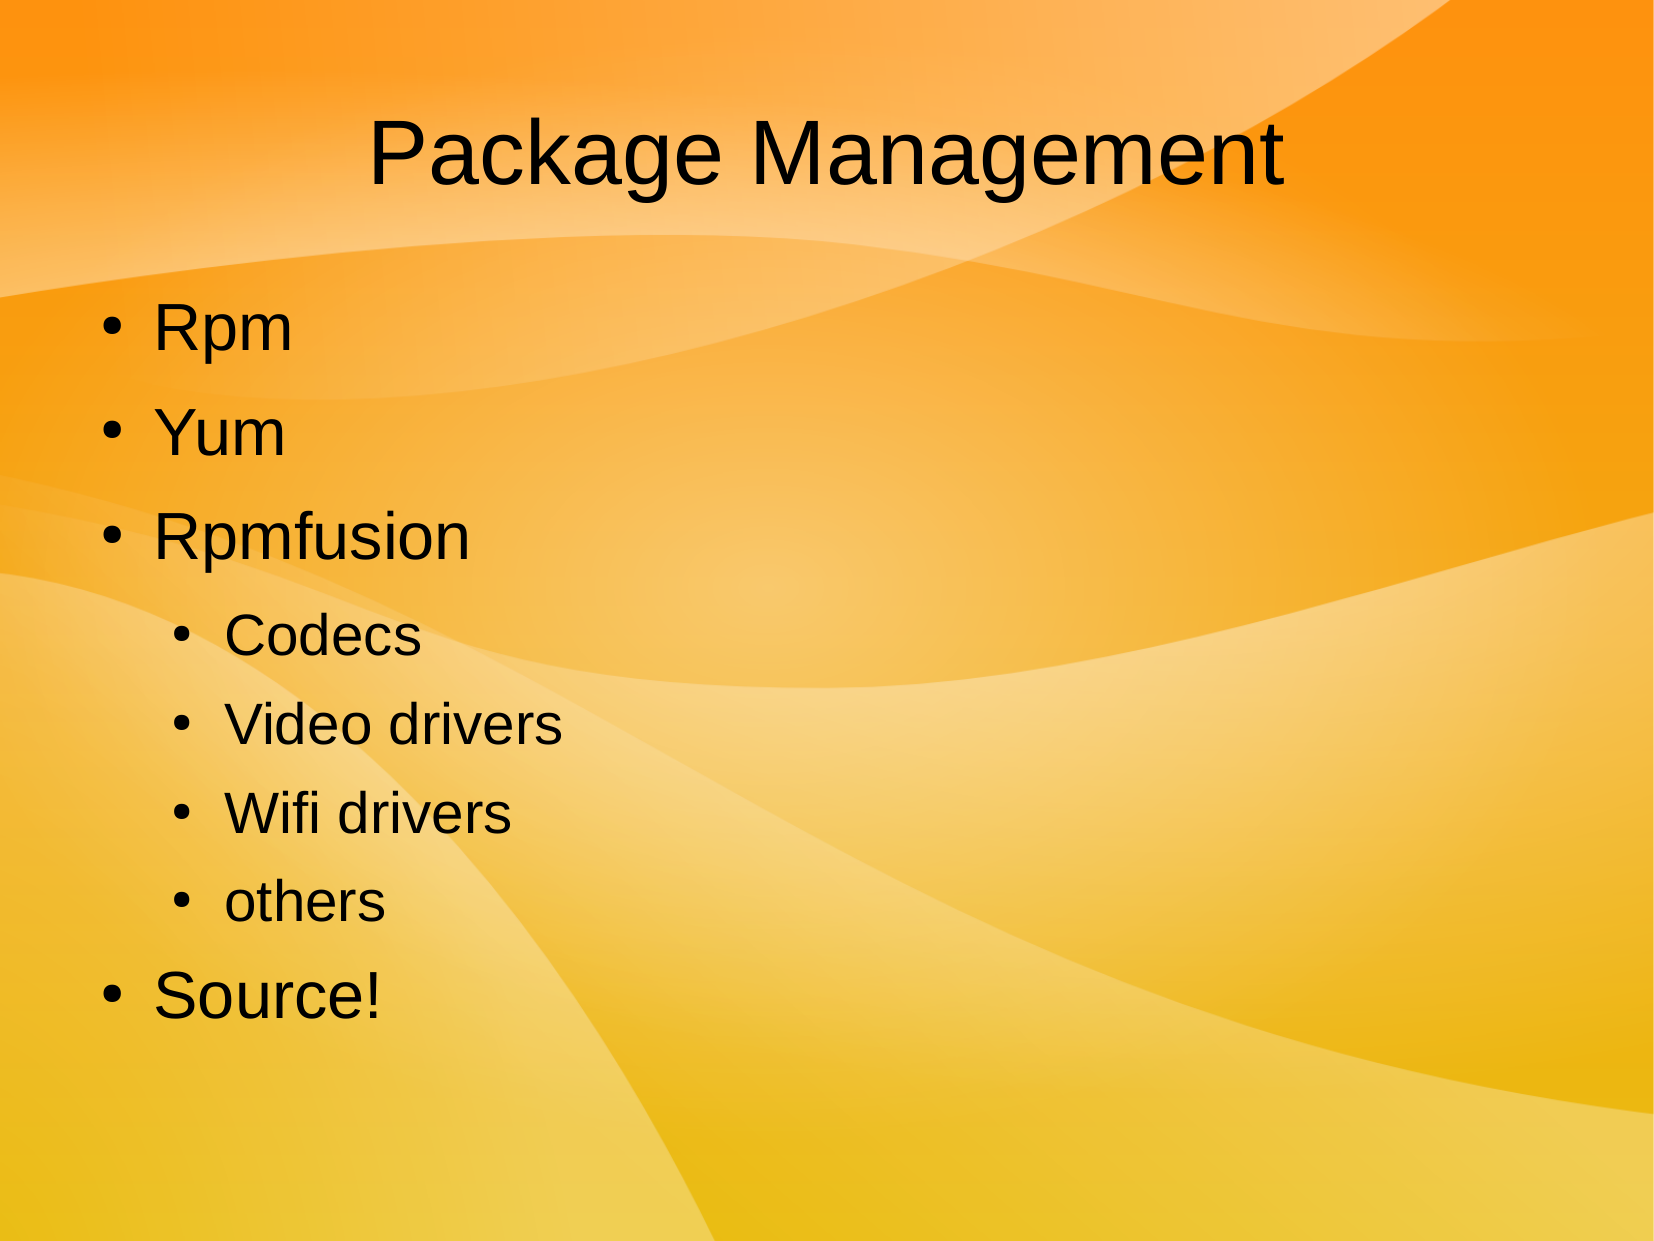

# Package Management
Rpm
Yum
Rpmfusion
Codecs
Video drivers
Wifi drivers
others
Source!